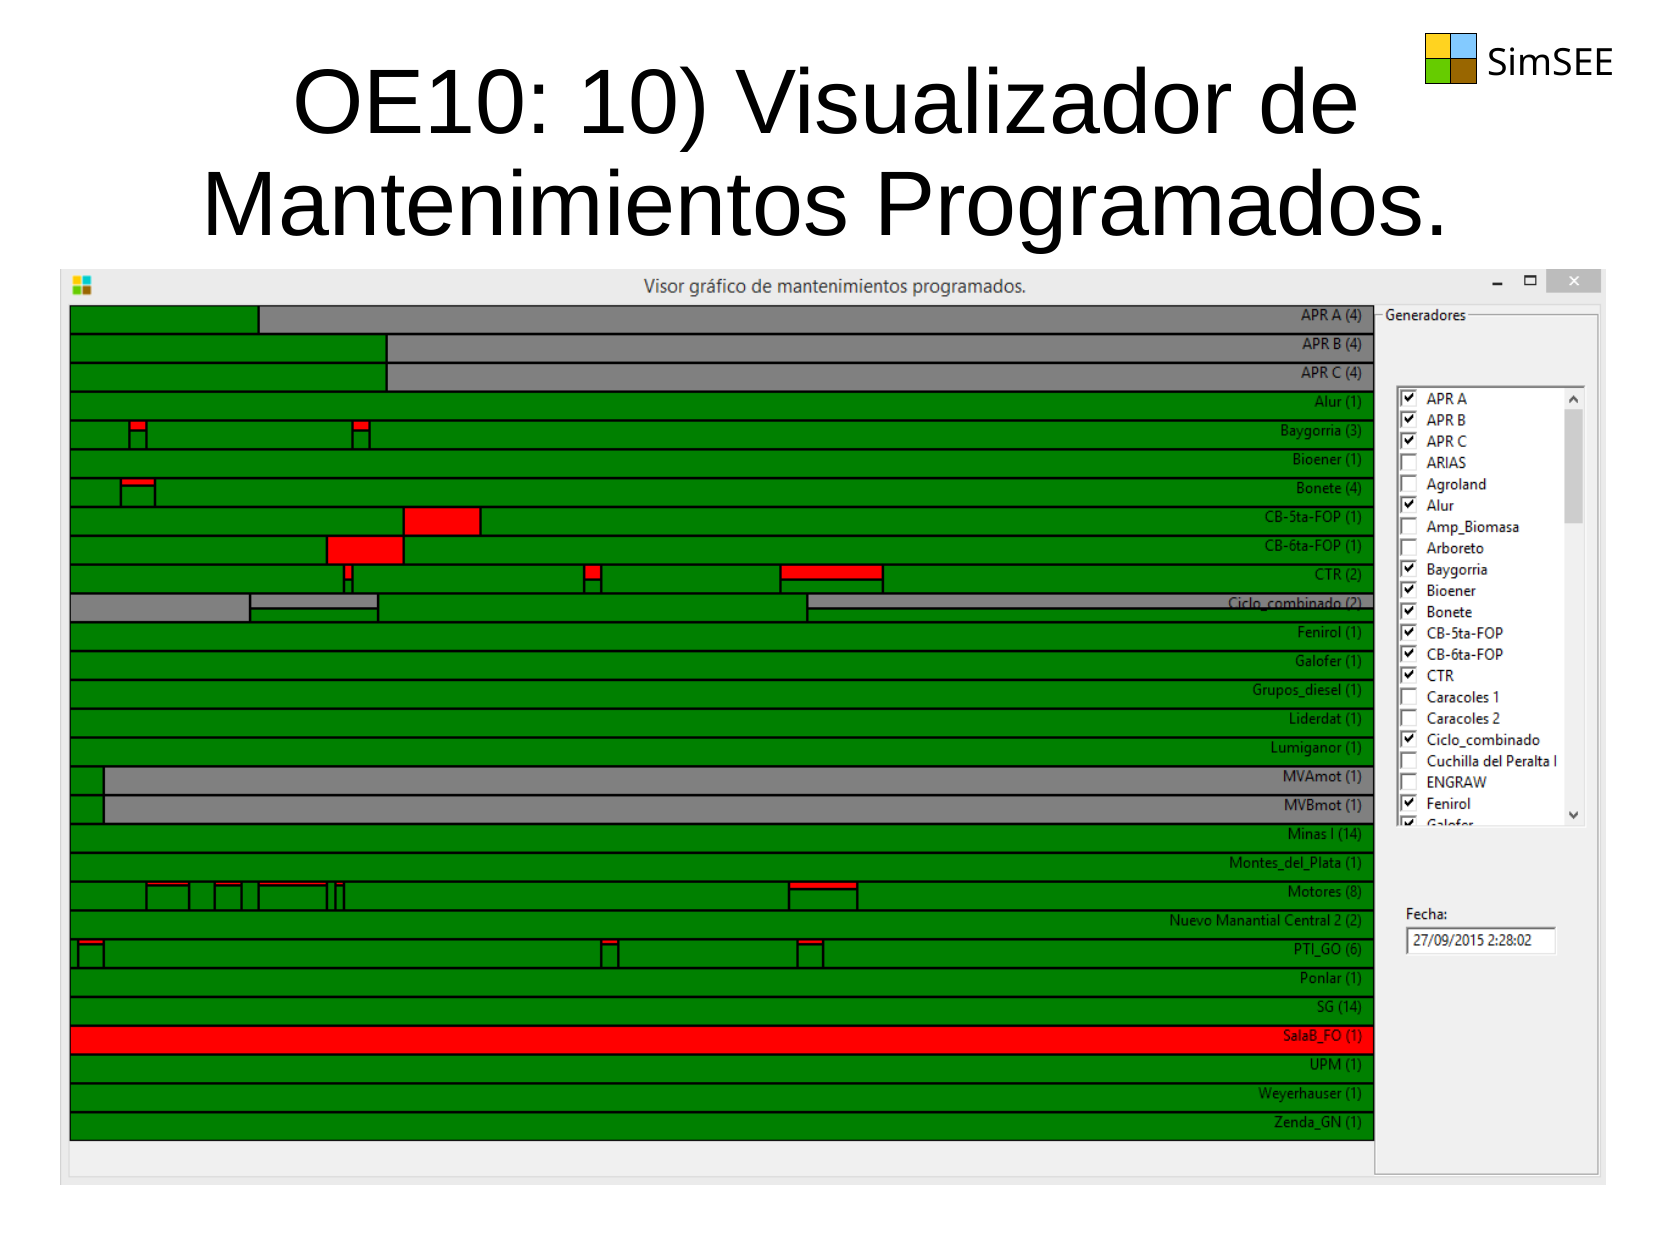

# OE10: 10) Visualizador de Mantenimientos Programados.